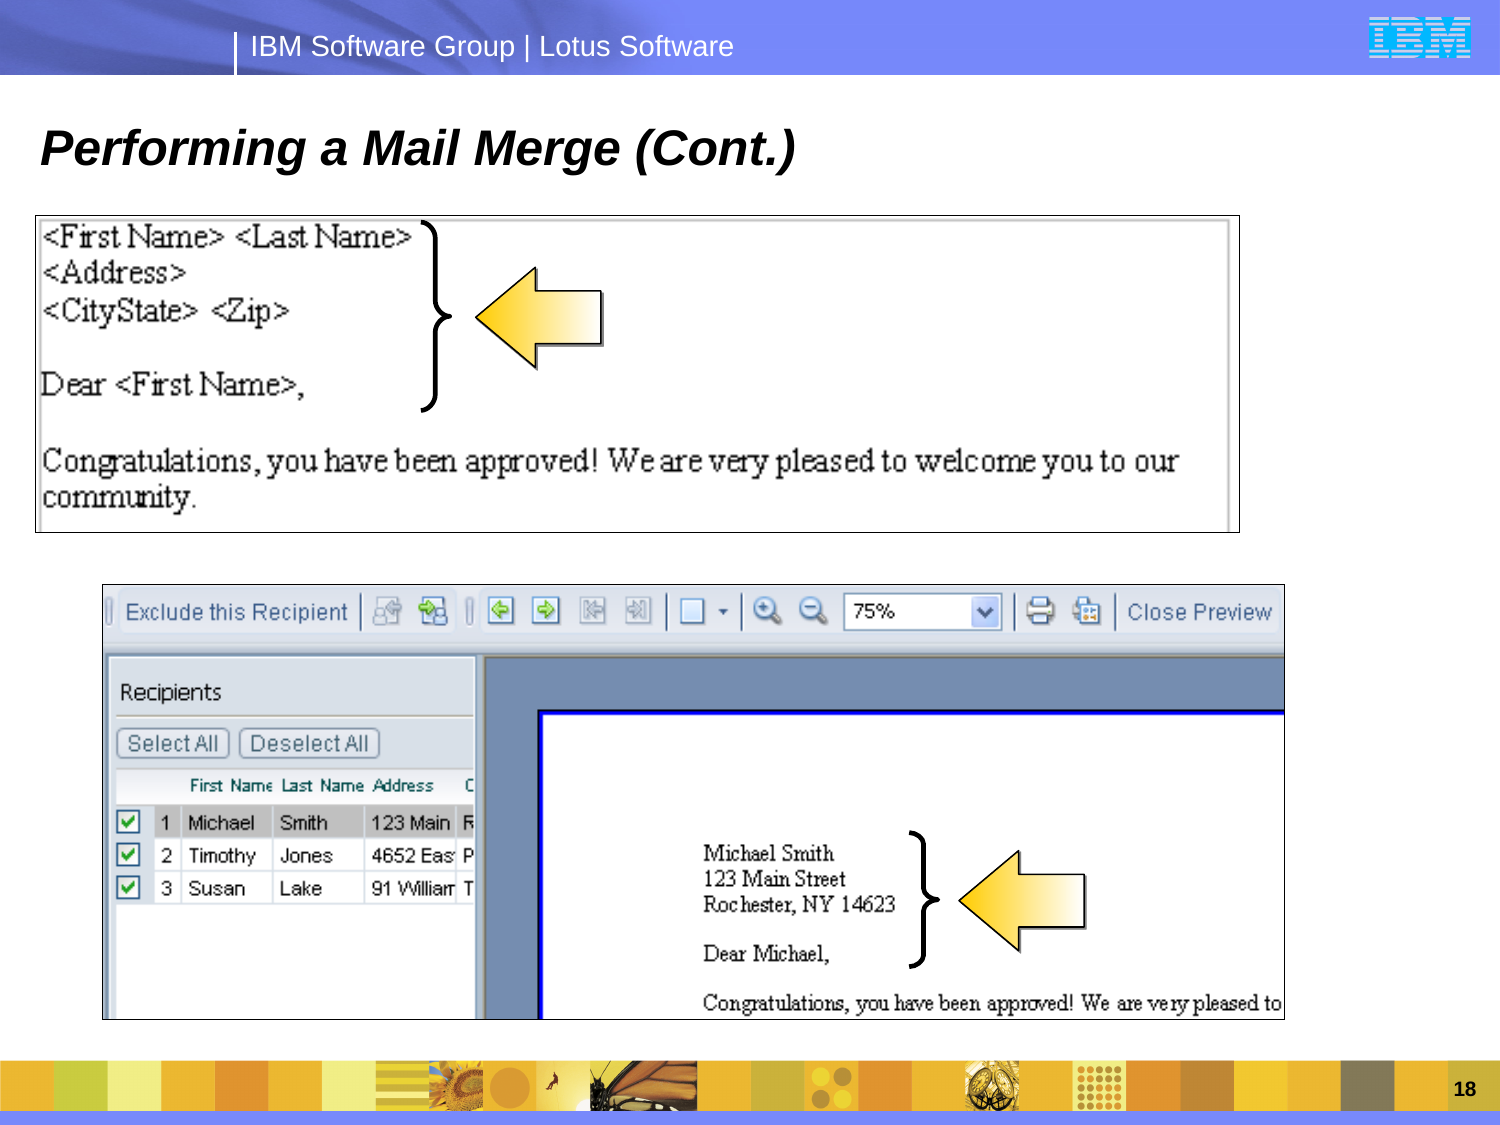

# Performing a Mail Merge (Cont.)
18